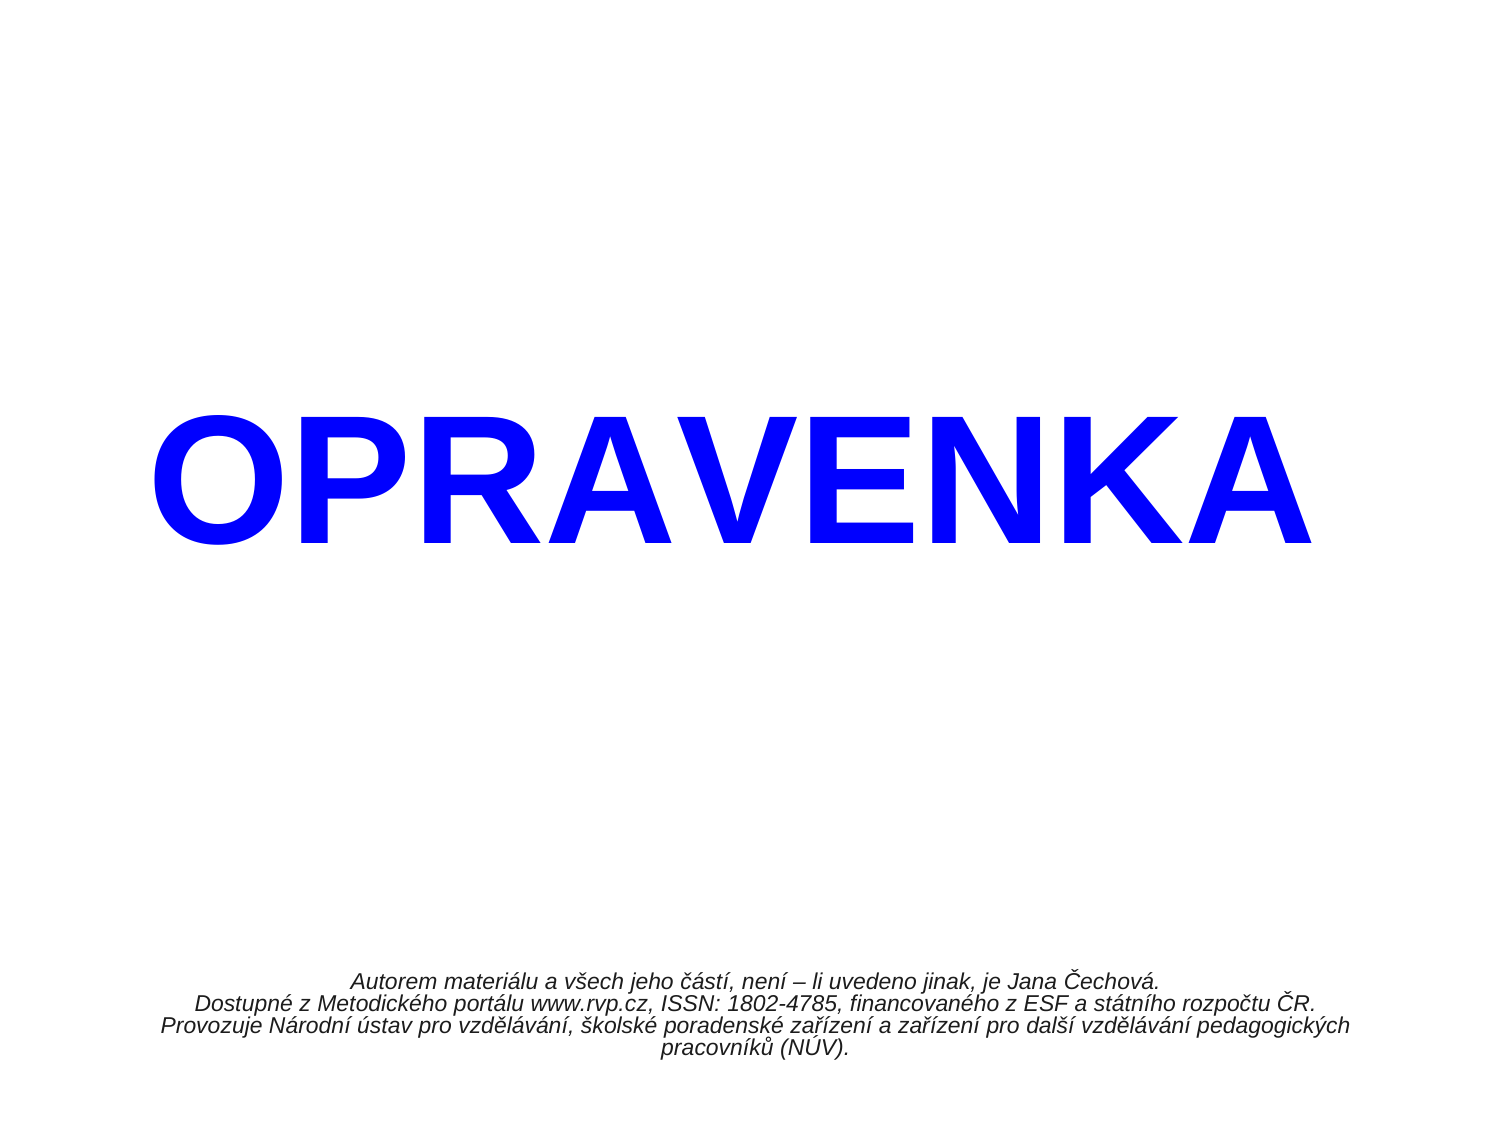

# OPRAVENKA
Autorem materiálu a všech jeho částí, není – li uvedeno jinak, je Jana Čechová.
Dostupné z Metodického portálu www.rvp.cz, ISSN: 1802-4785, financovaného z ESF a státního rozpočtu ČR.
Provozuje Národní ústav pro vzdělávání, školské poradenské zařízení a zařízení pro další vzdělávání pedagogických pracovníků (NÚV).